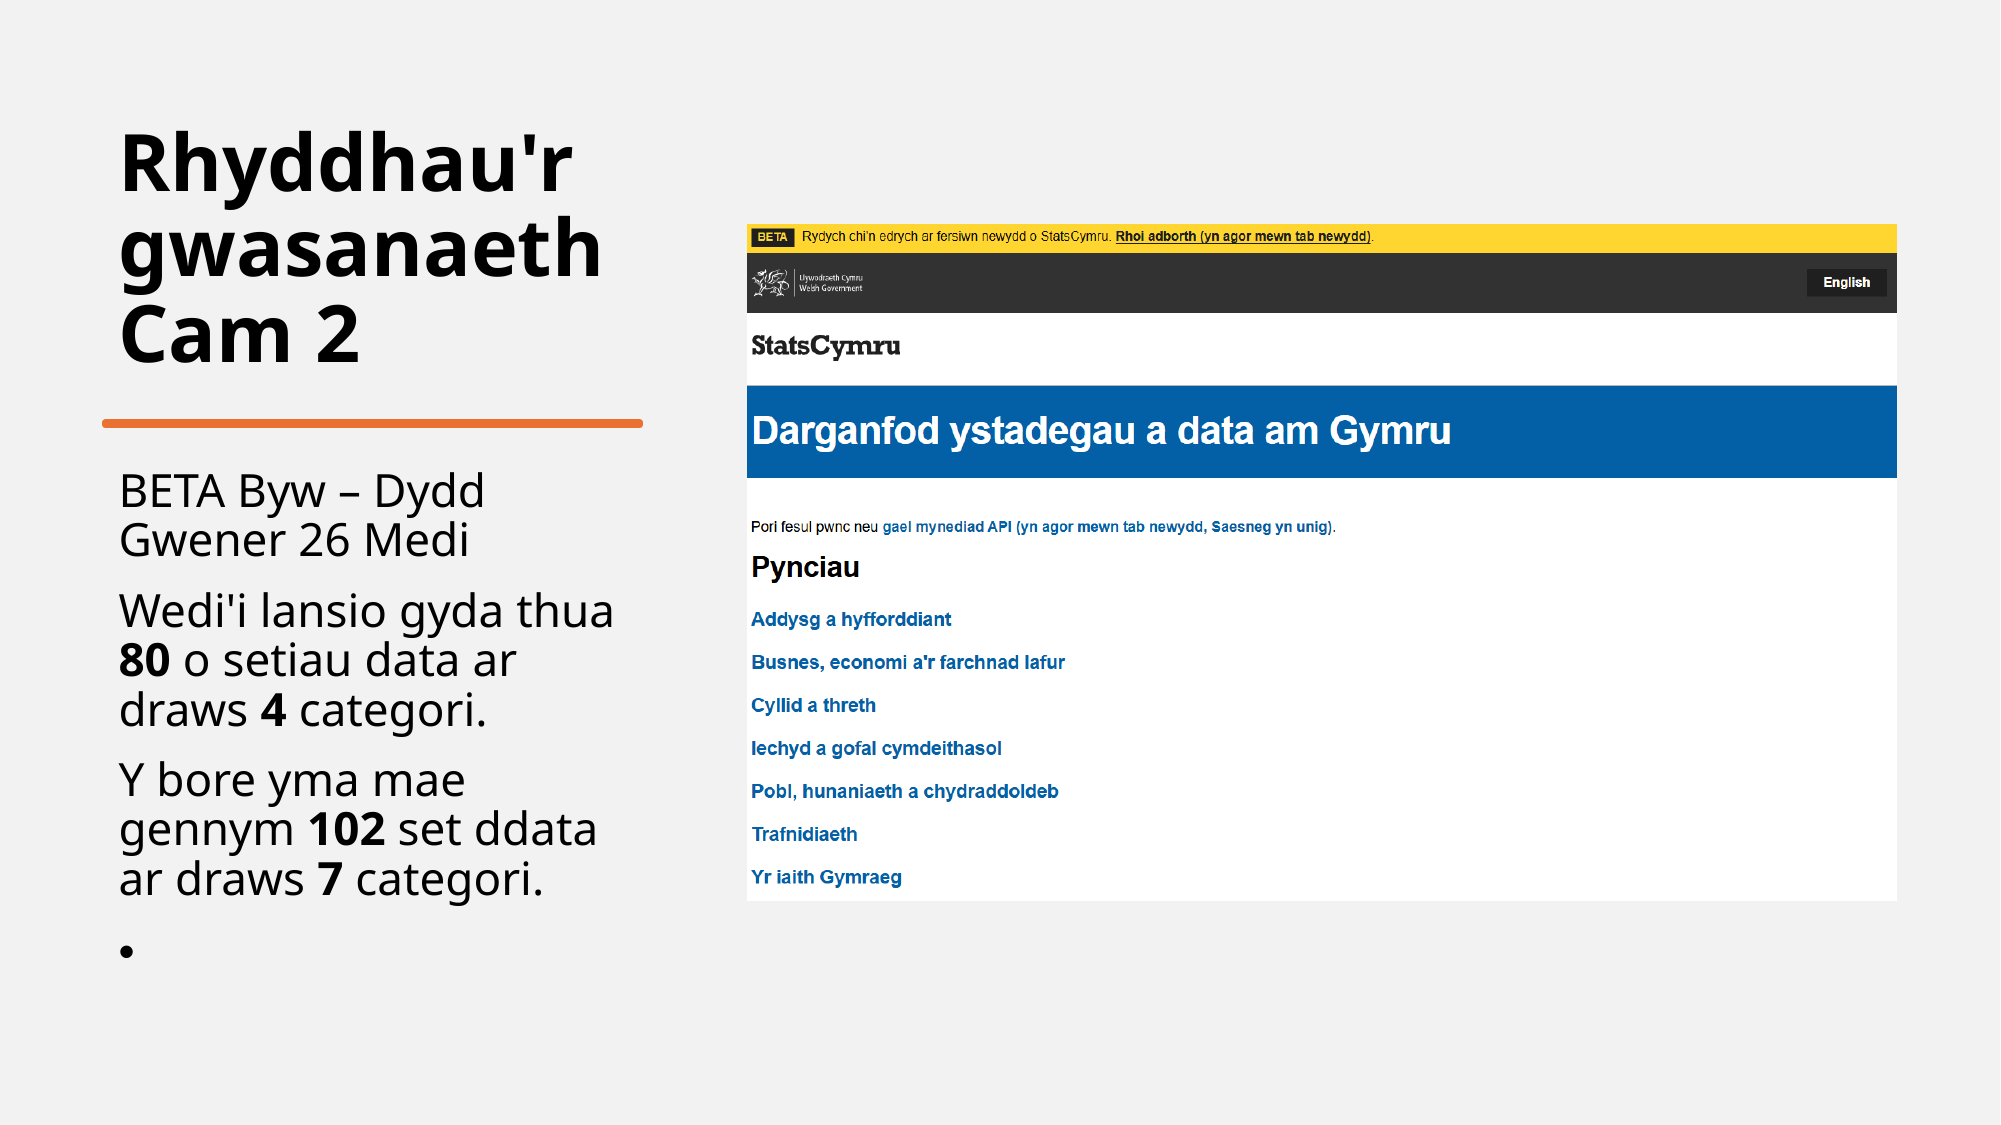

# Rhyddhau'r gwasanaeth Cam 2
BETA Byw – Dydd Gwener 26 Medi
Wedi'i lansio gyda thua 80 o setiau data ar draws 4 categori.
Y bore yma mae gennym 102 set ddata ar draws 7 categori.